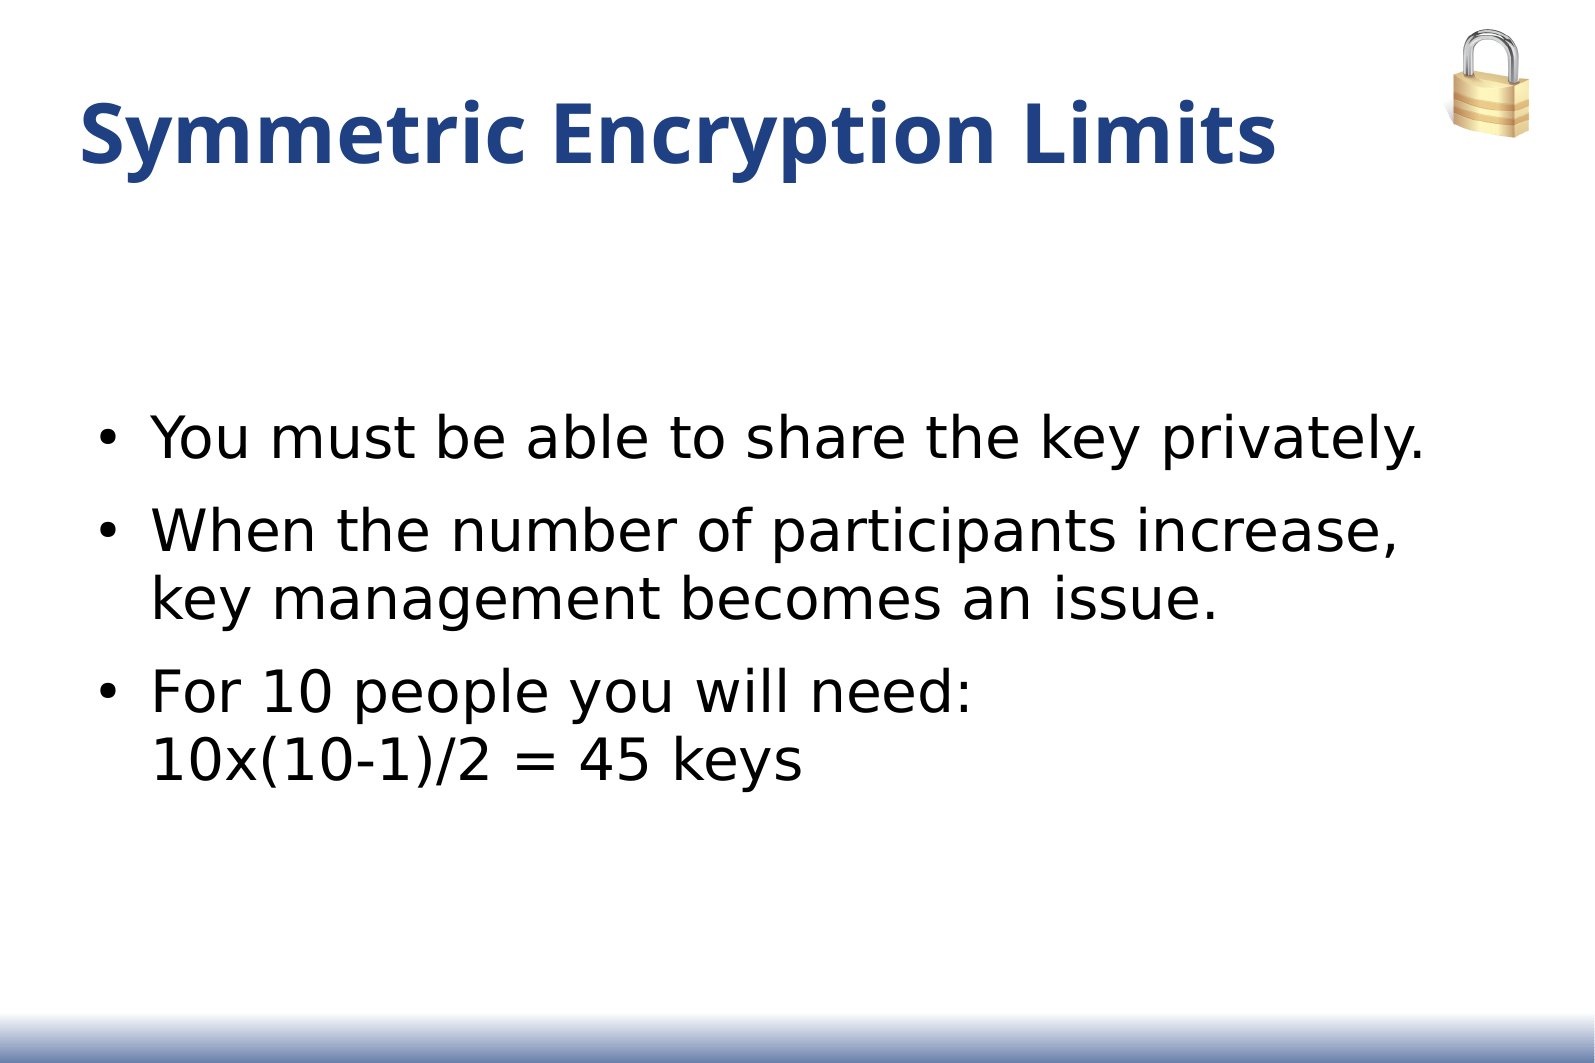

# Symmetric Encryption Limits
You must be able to share the key privately.
When the number of participants increase,
key management becomes an issue.
For 10 people you will need:
10x(10-1)/2 = 45 keys